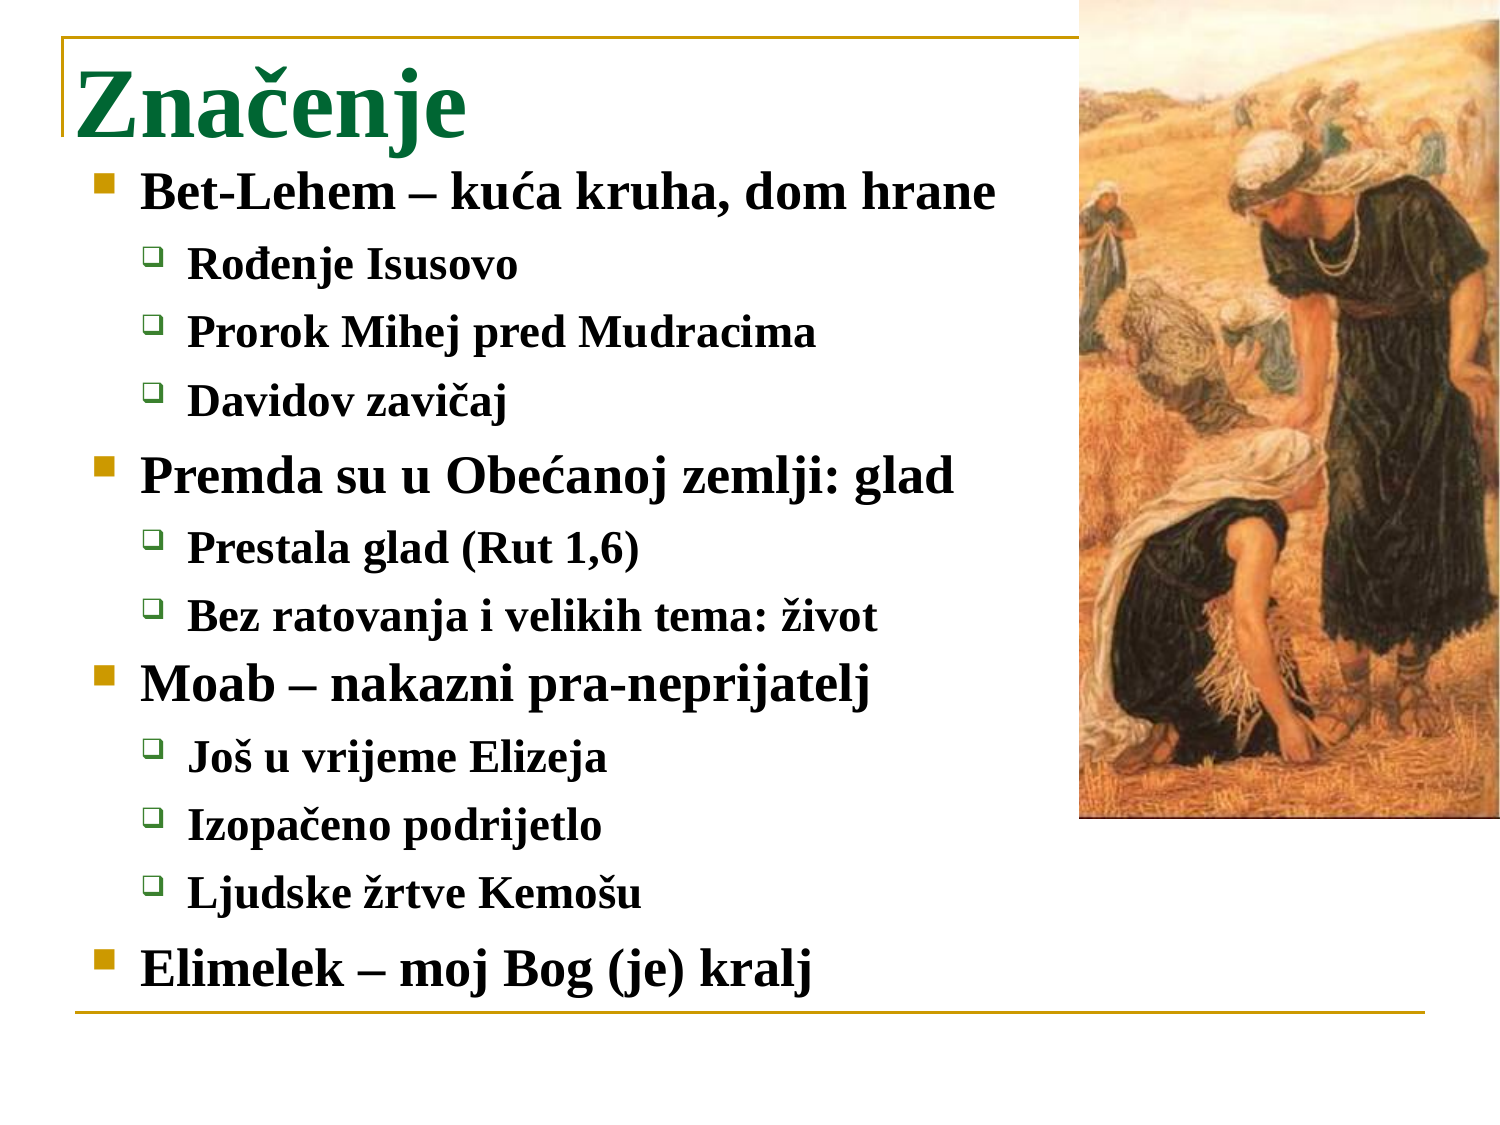

# Značenje
Bet-Lehem – kuća kruha, dom hrane
Rođenje Isusovo
Prorok Mihej pred Mudracima
Davidov zavičaj
Premda su u Obećanoj zemlji: glad
Prestala glad (Rut 1,6)
Bez ratovanja i velikih tema: život
Moab – nakazni pra-neprijatelj
Još u vrijeme Elizeja
Izopačeno podrijetlo
Ljudske žrtve Kemošu
Elimelek – moj Bog (je) kralj